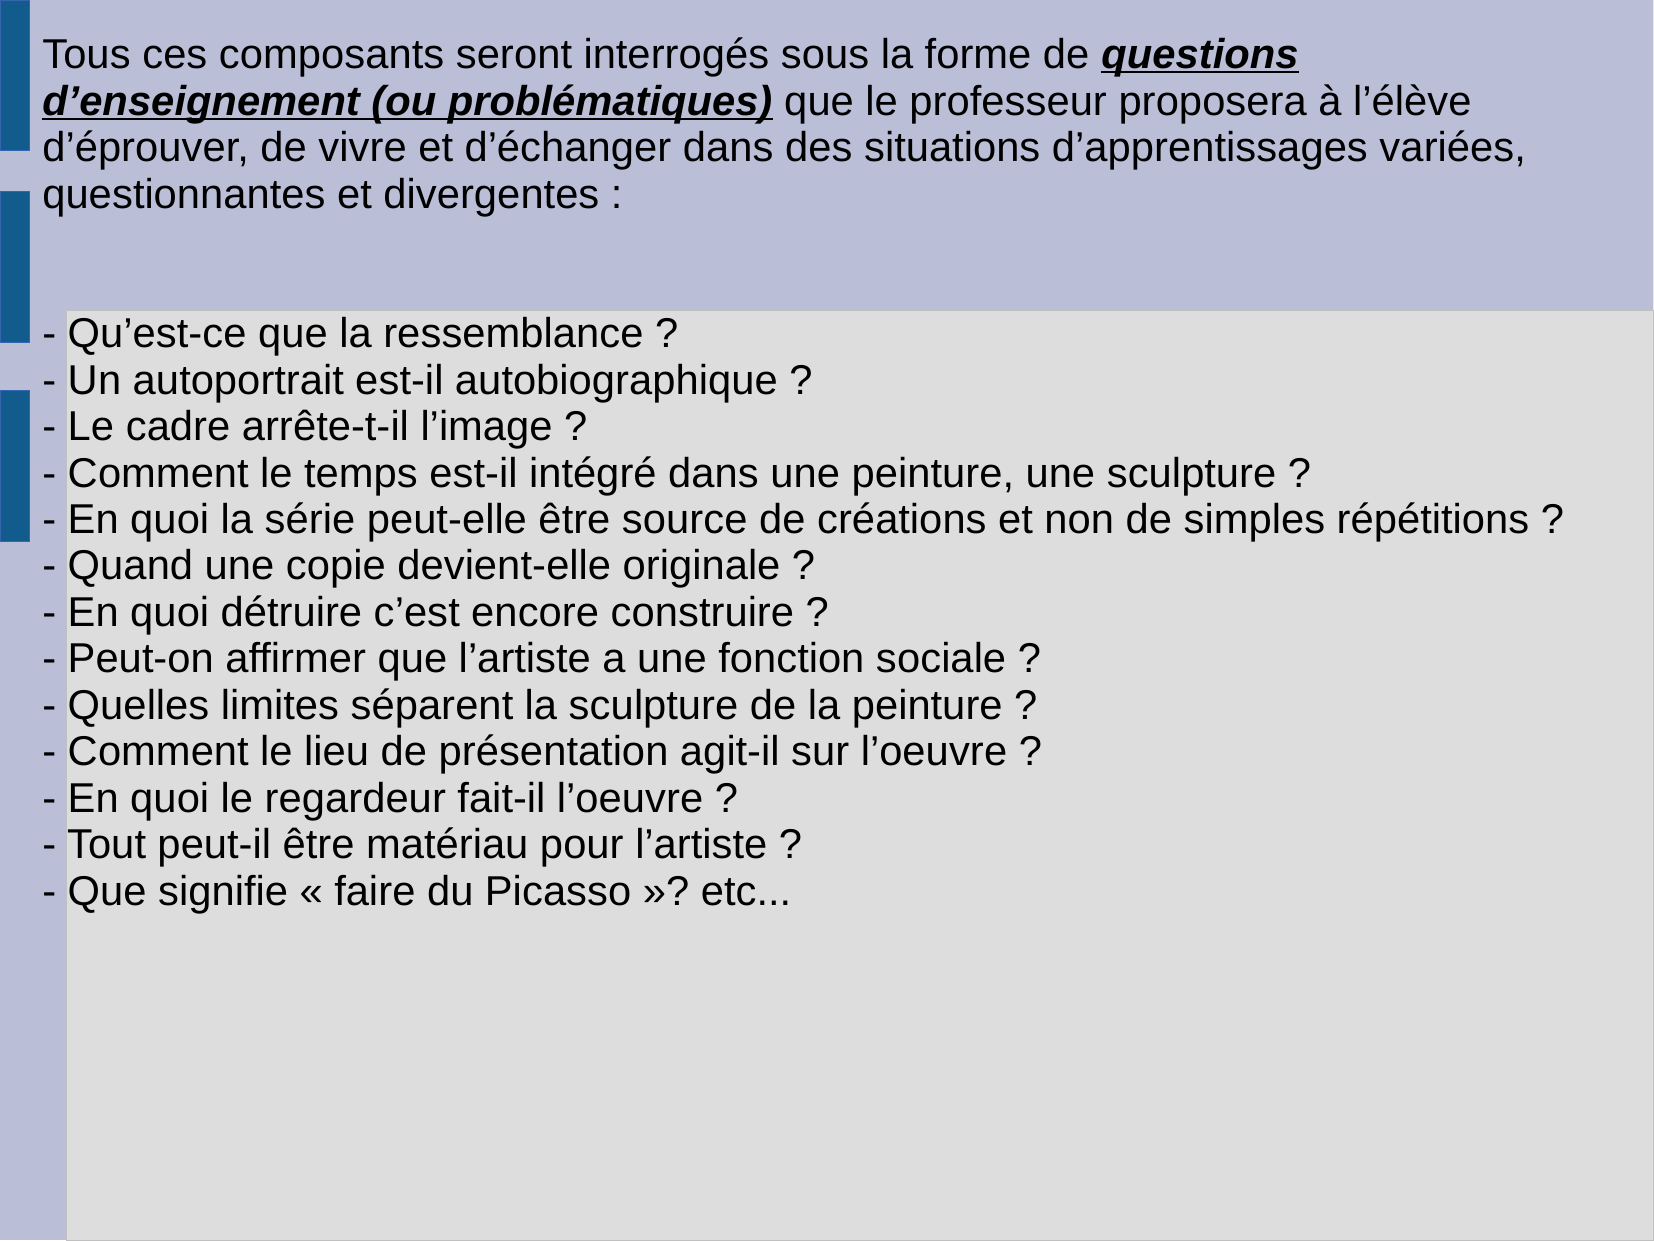

Tous ces composants seront interrogés sous la forme de questions d’enseignement (ou problématiques) que le professeur proposera à l’élève d’éprouver, de vivre et d’échanger dans des situations d’apprentissages variées, questionnantes et divergentes :
- Qu’est-ce que la ressemblance ?
- Un autoportrait est-il autobiographique ?
- Le cadre arrête-t-il l’image ?
- Comment le temps est-il intégré dans une peinture, une sculpture ?
- En quoi la série peut-elle être source de créations et non de simples répétitions ?
- Quand une copie devient-elle originale ?
- En quoi détruire c’est encore construire ?
- Peut-on affirmer que l’artiste a une fonction sociale ?
- Quelles limites séparent la sculpture de la peinture ?
- Comment le lieu de présentation agit-il sur l’oeuvre ?
- En quoi le regardeur fait-il l’oeuvre ?
- Tout peut-il être matériau pour l’artiste ?
- Que signifie « faire du Picasso »? etc...